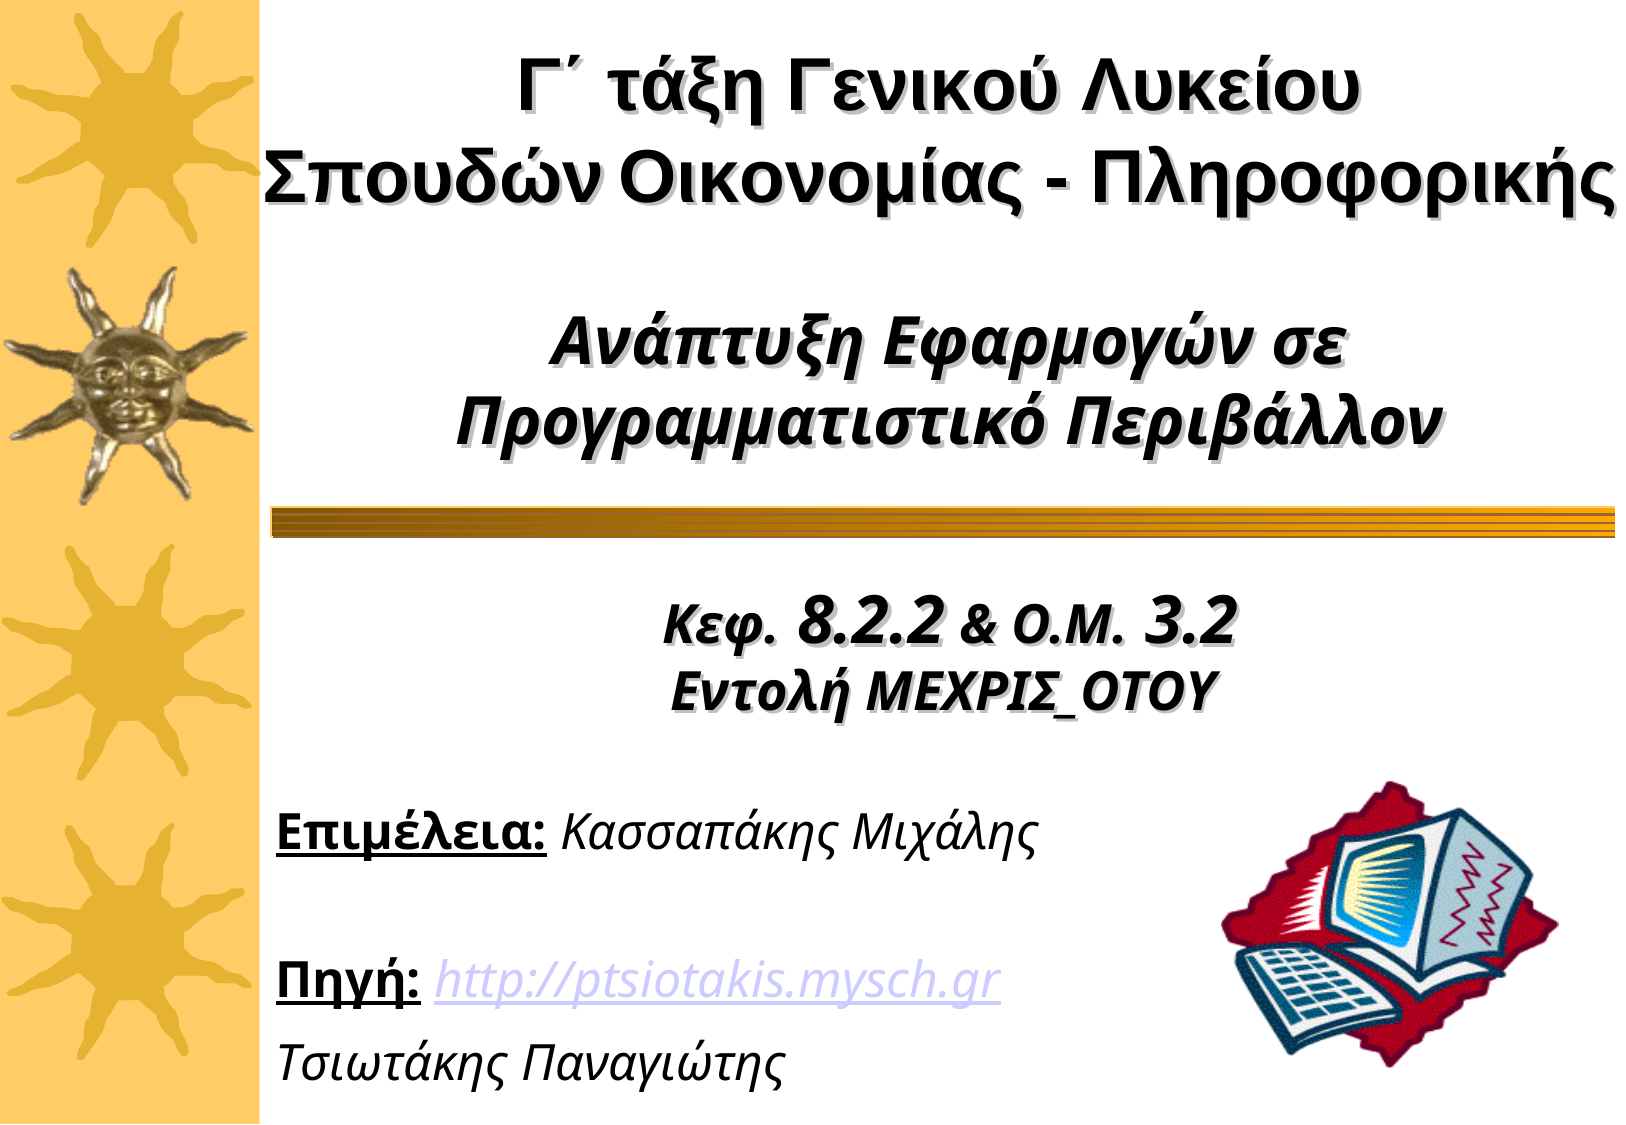

Γ΄ τάξη Γενικού Λυκείου
Σπουδών Οικονομίας - Πληροφορικής
# Ανάπτυξη Εφαρμογών σε Προγραμματιστικό Περιβάλλον
Κεφ. 8.2.2 & Ο.Μ. 3.2
Εντολή ΜΕΧΡΙΣ_ΟΤΟΥ
Επιμέλεια: Κασσαπάκης Μιχάλης
Πηγή: http://ptsiotakis.mysch.gr
Τσιωτάκης Παναγιώτης